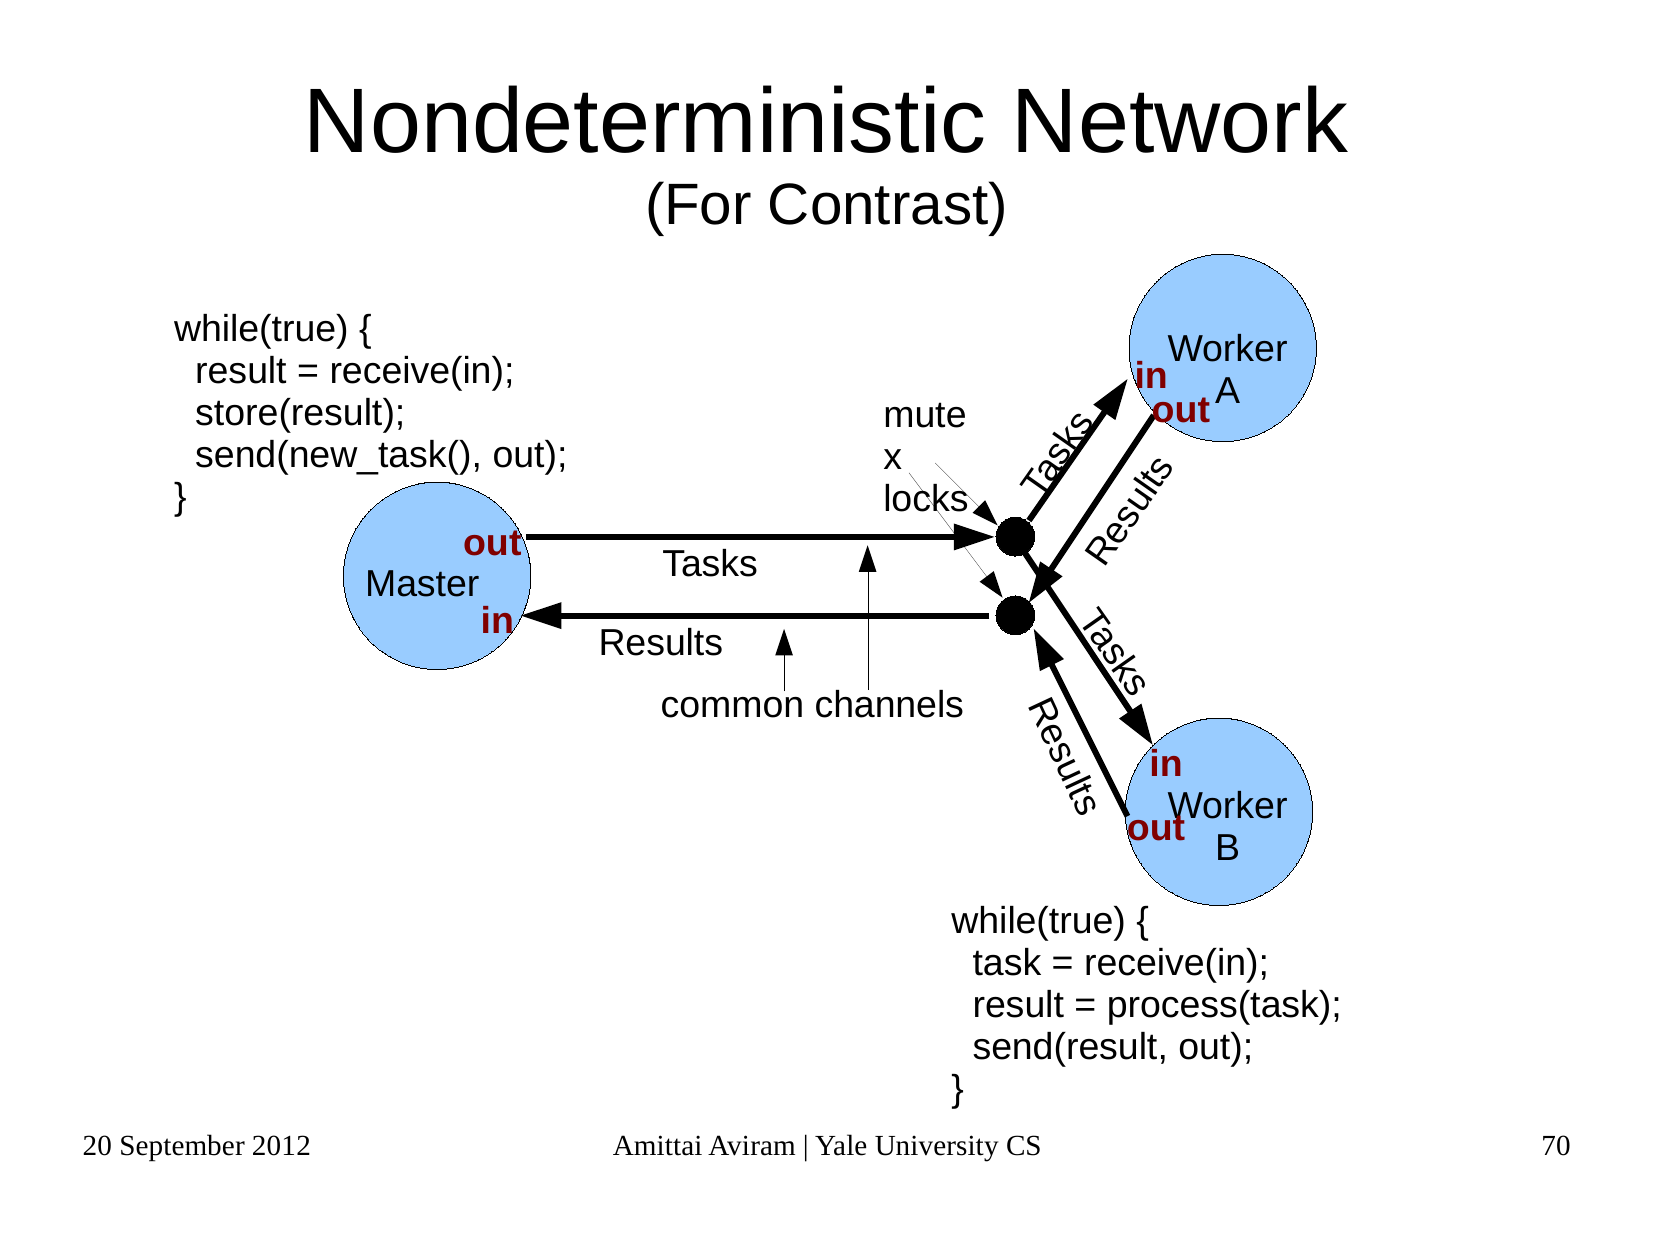

# Nondeterministic Network (For Contrast)
while(true) {
 result = receive(in);
 store(result);
 send(new_task(), out);
}
Worker
A
in
out
Tasks
mutex locks
Results
out
Tasks
Master
in
Results
Tasks
common channels
in
Results
Worker
B
out
while(true) {
 task = receive(in);
 result = process(task);
 send(result, out);
}
70